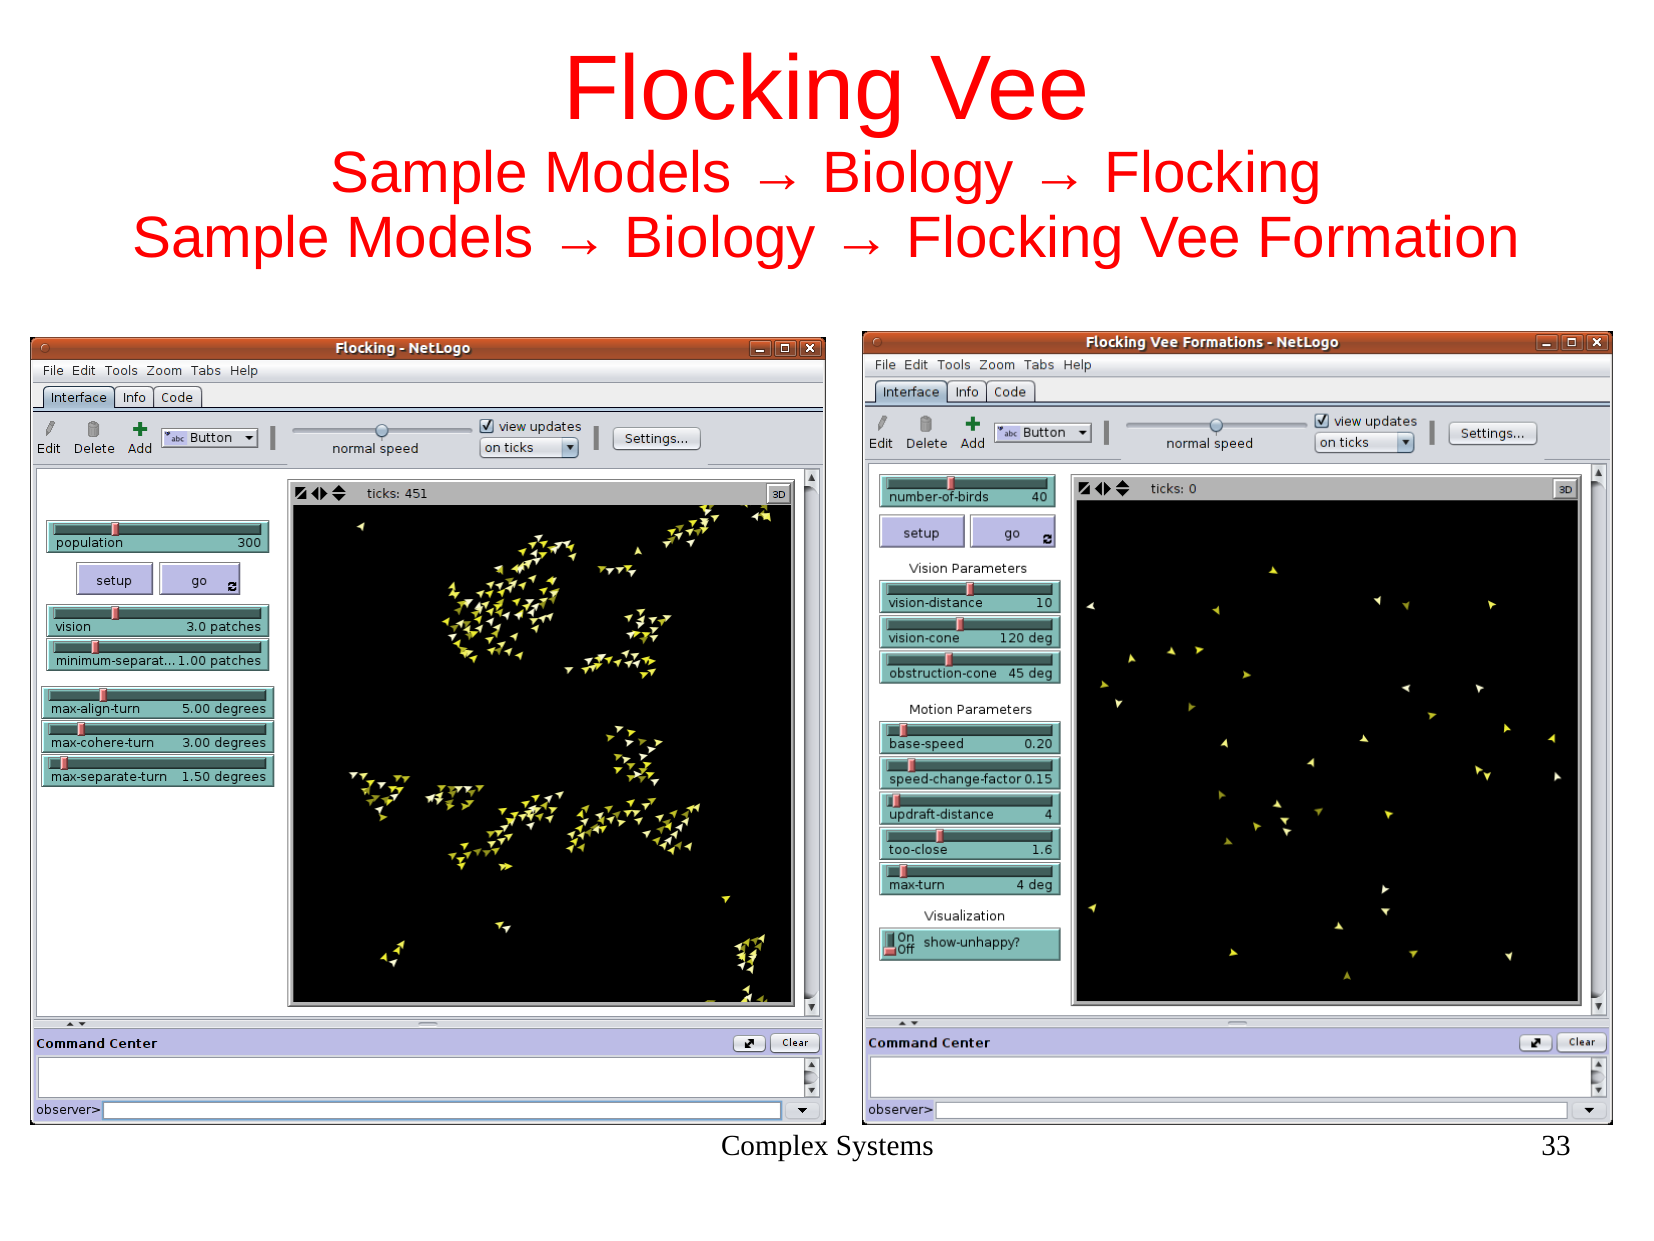

# Flocking Vee Sample Models → Biology → Flocking Sample Models → Biology → Flocking Vee Formation
Complex Systems
33